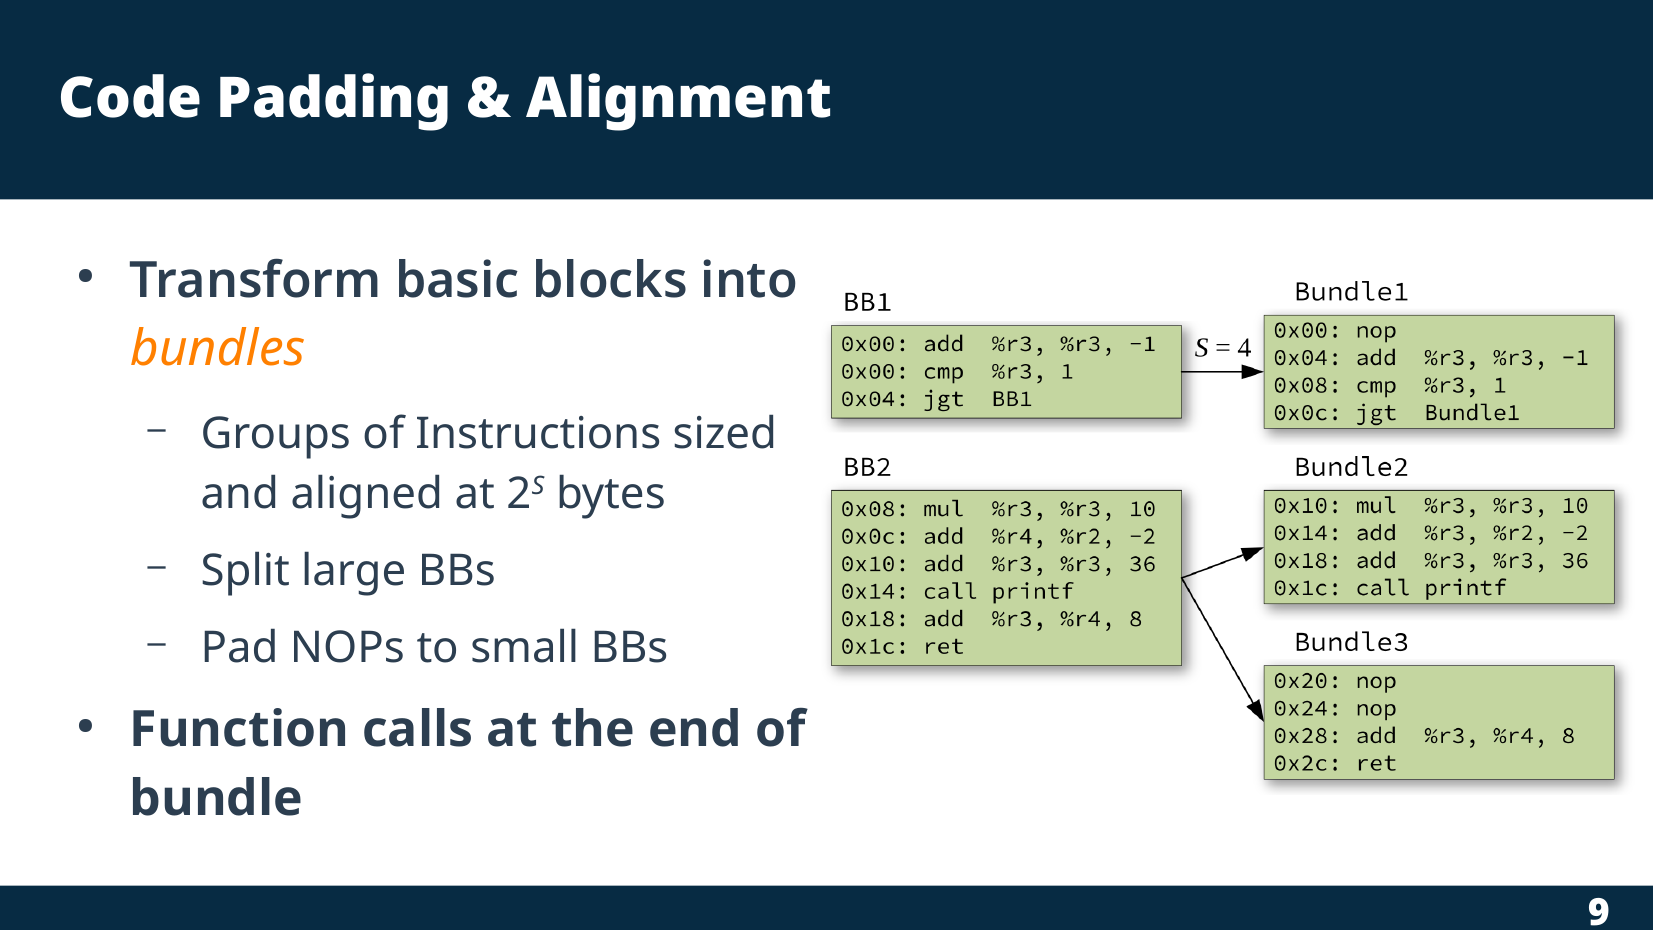

# Code Padding & Alignment
Transform basic blocks into bundles
Groups of Instructions sized and aligned at 2S bytes
Split large BBs
Pad NOPs to small BBs
Function calls at the end of bundle